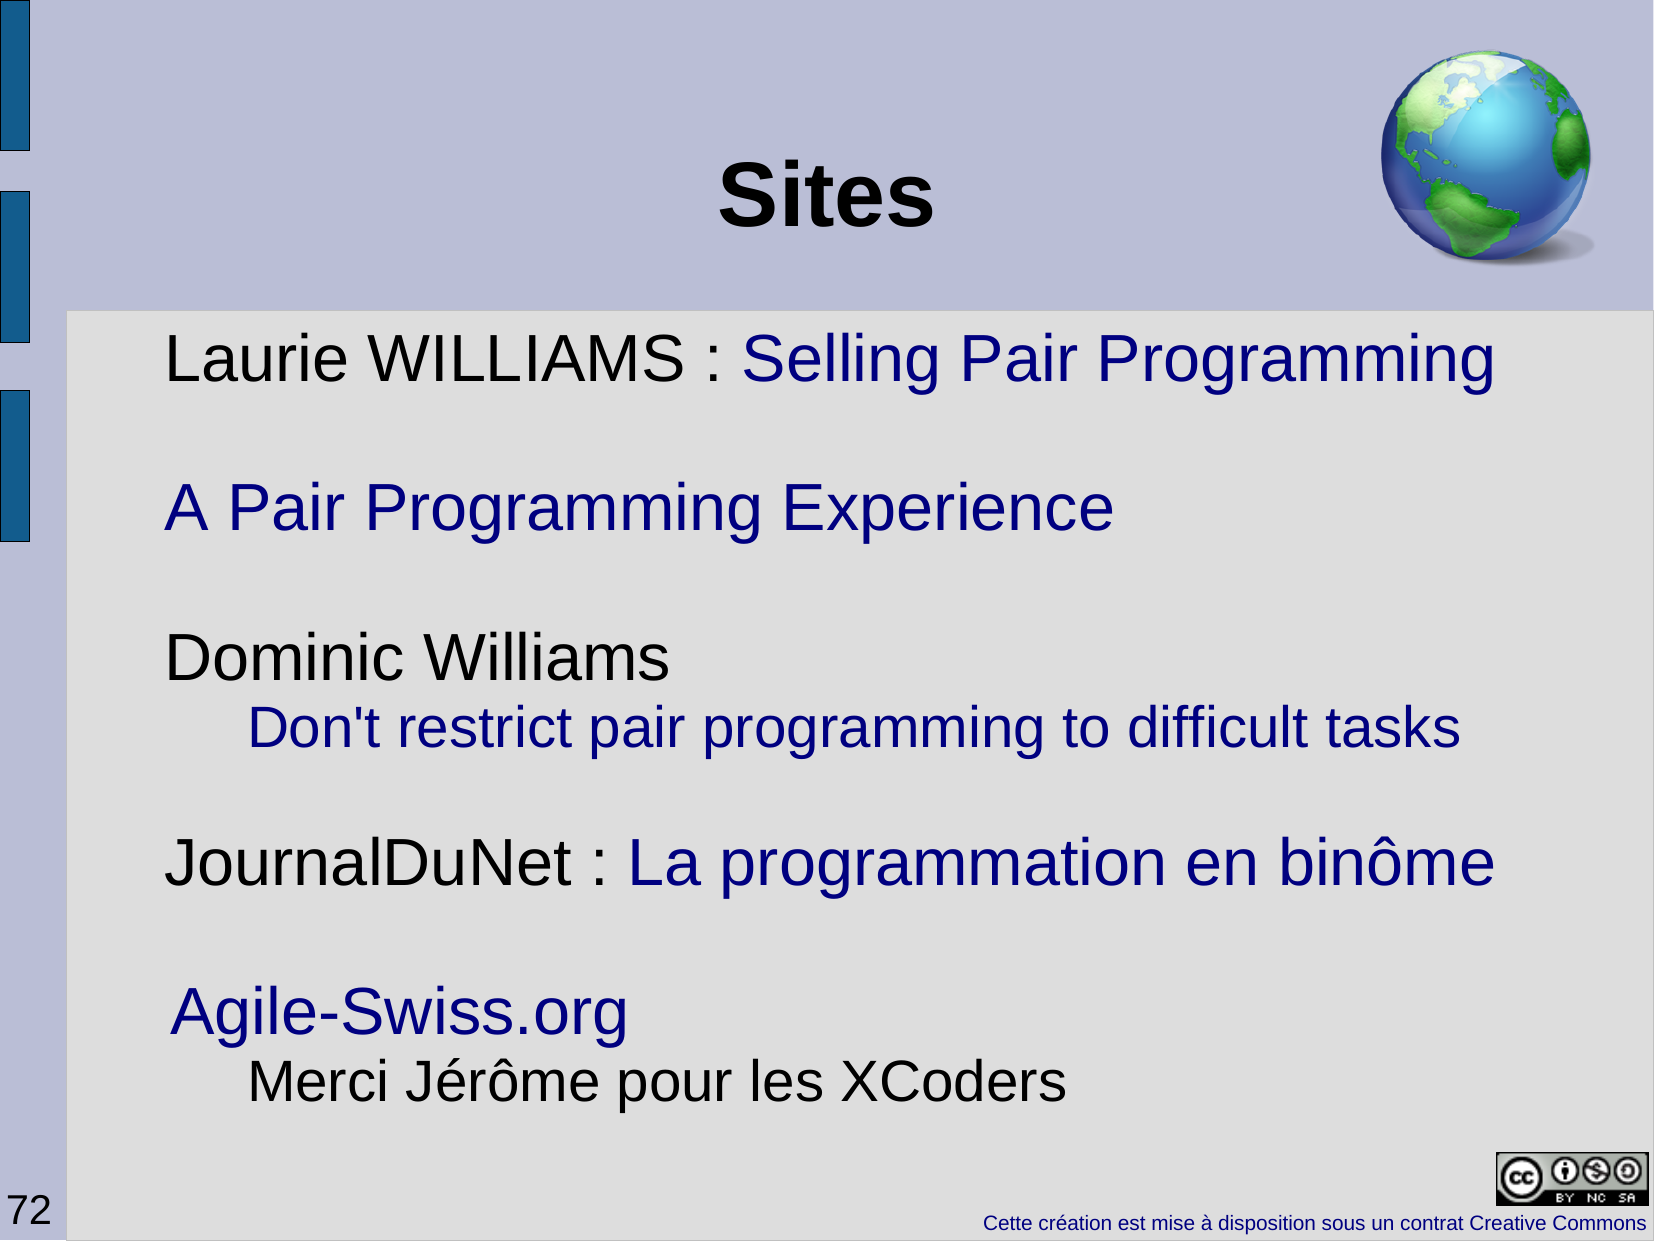

# Sites
Laurie WILLIAMS : Selling Pair Programming
A Pair Programming Experience
Dominic Williams
Don't restrict pair programming to difficult tasks
JournalDuNet : La programmation en binôme
Agile-Swiss.org
Merci Jérôme pour les XCoders